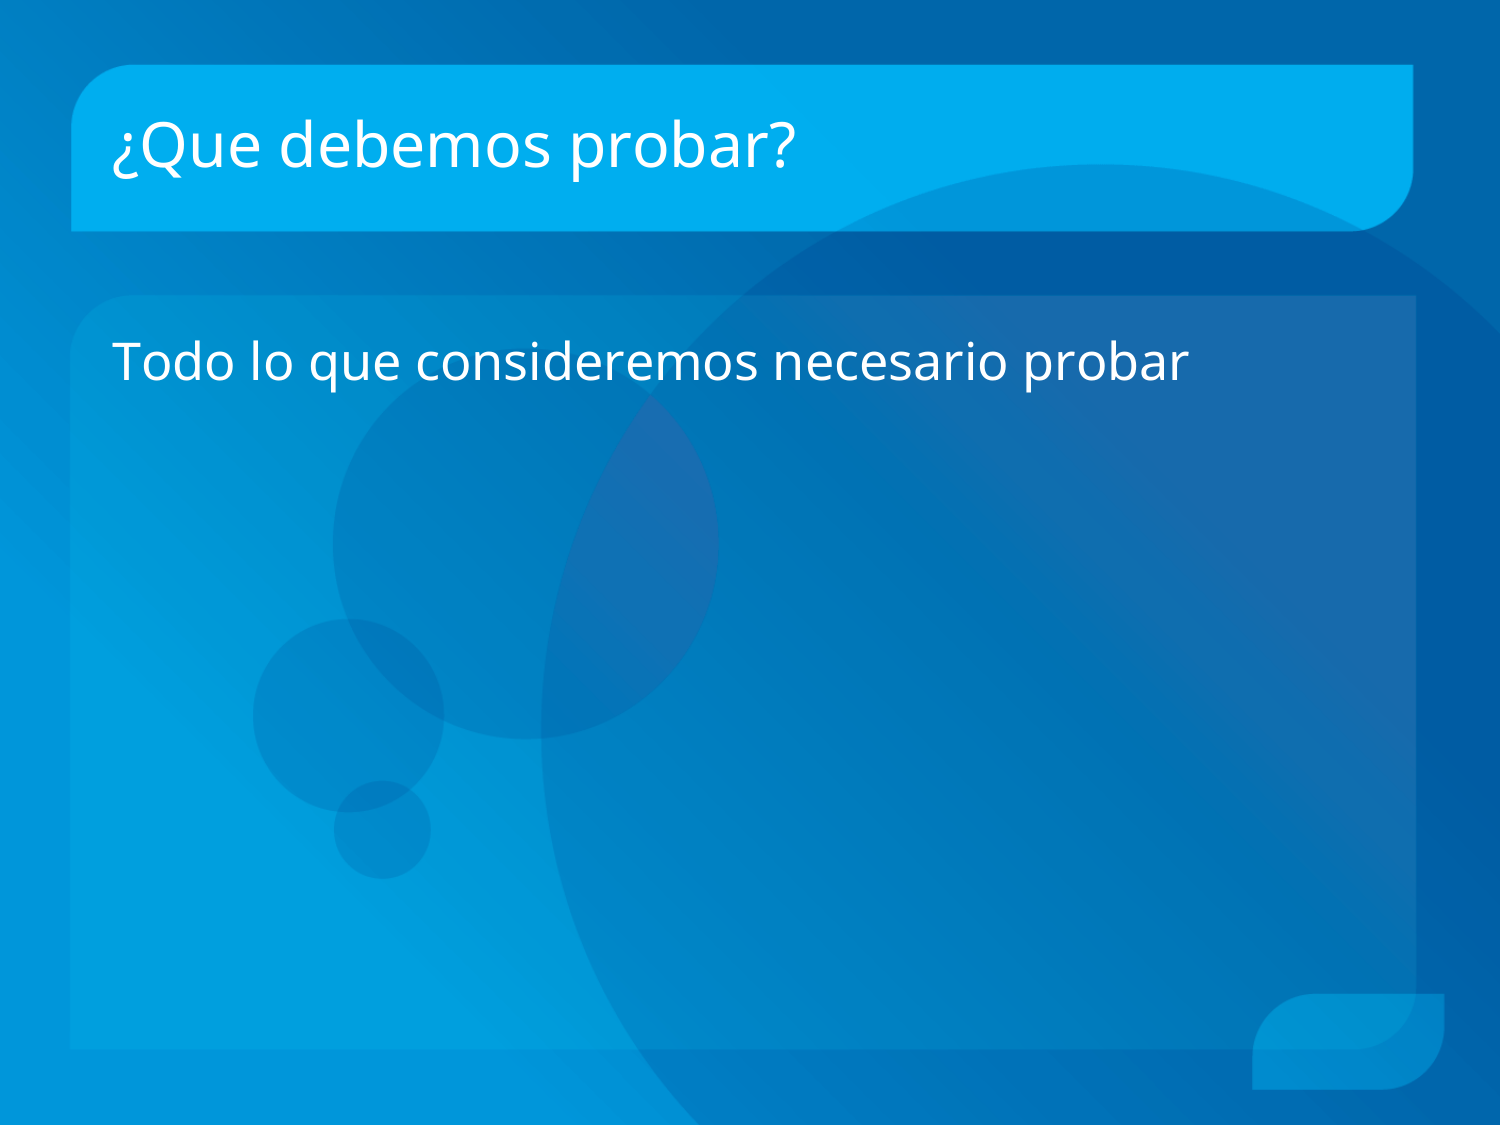

# ¿Que debemos probar?
Todo lo que consideremos necesario probar